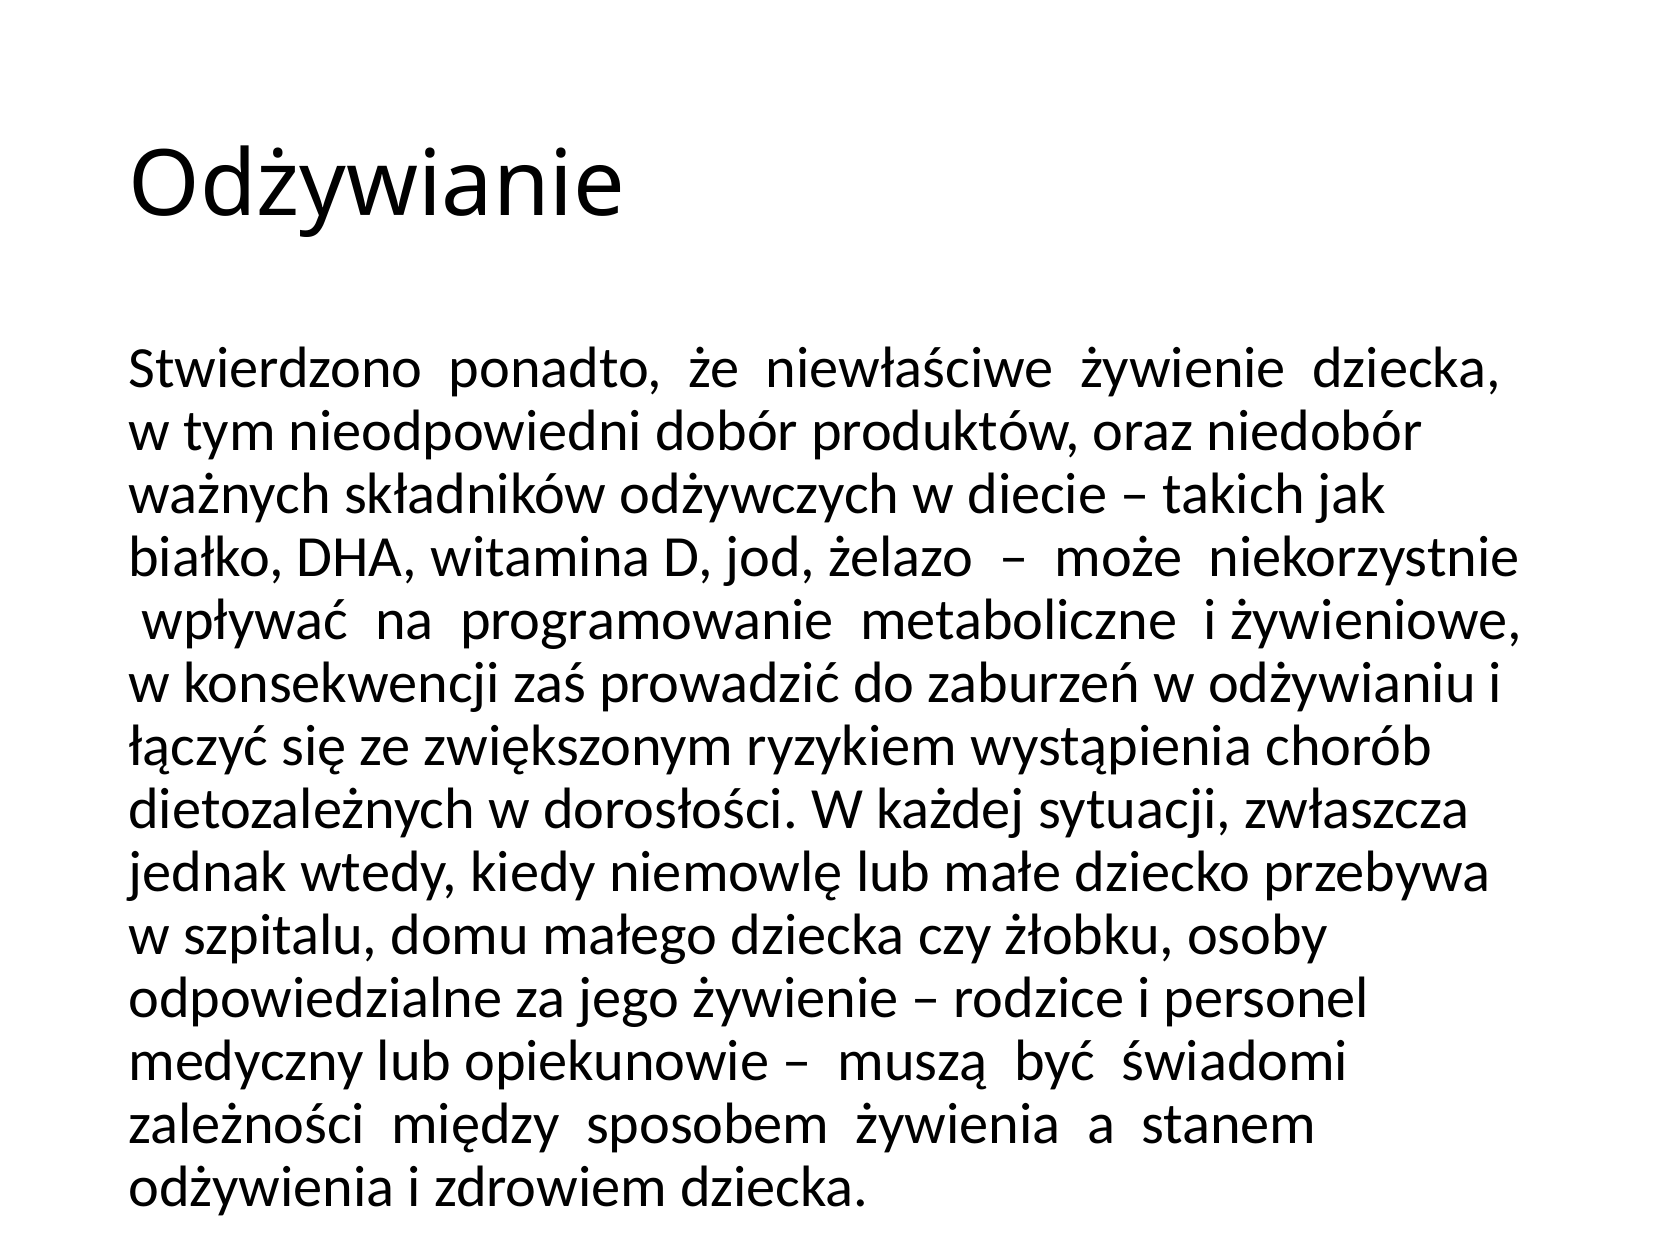

# Odżywianie
Stwierdzono ponadto, że niewłaściwe żywienie dziecka, w tym nieodpowiedni dobór produktów, oraz niedobór ważnych składników odżywczych w diecie – takich jak białko, DHA, witamina D, jod, żelazo – może niekorzystnie wpływać na programowanie metaboliczne i żywieniowe, w konsekwencji zaś prowadzić do zaburzeń w odżywianiu i łączyć się ze zwiększonym ryzykiem wystąpienia chorób dietozależnych w dorosłości. W każdej sytuacji, zwłaszcza jednak wtedy, kiedy niemowlę lub małe dziecko przebywa w szpitalu, domu małego dziecka czy żłobku, osoby odpowiedzialne za jego żywienie – rodzice i personel medyczny lub opiekunowie – muszą być świadomi zależności między sposobem żywienia a stanem odżywienia i zdrowiem dziecka.